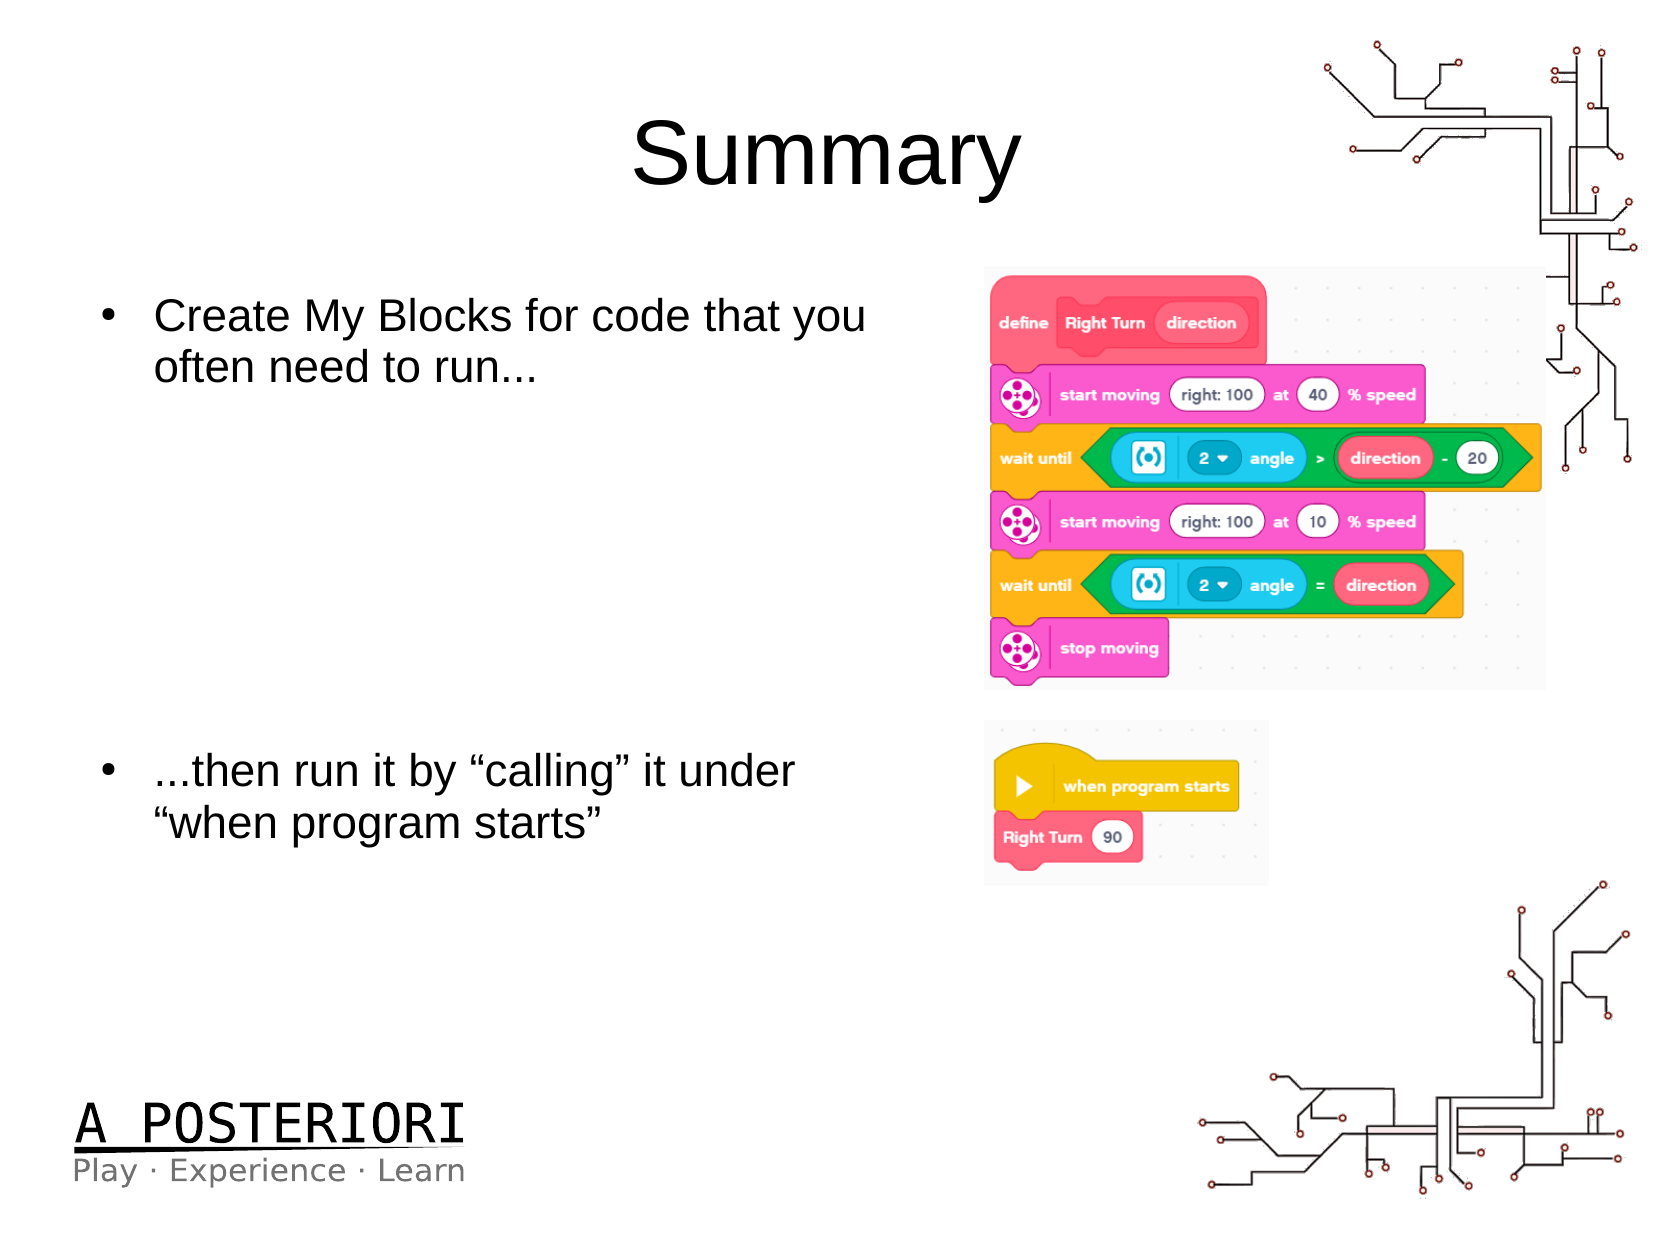

# Summary
Create My Blocks for code that you often need to run...
...then run it by “calling” it under “when program starts”